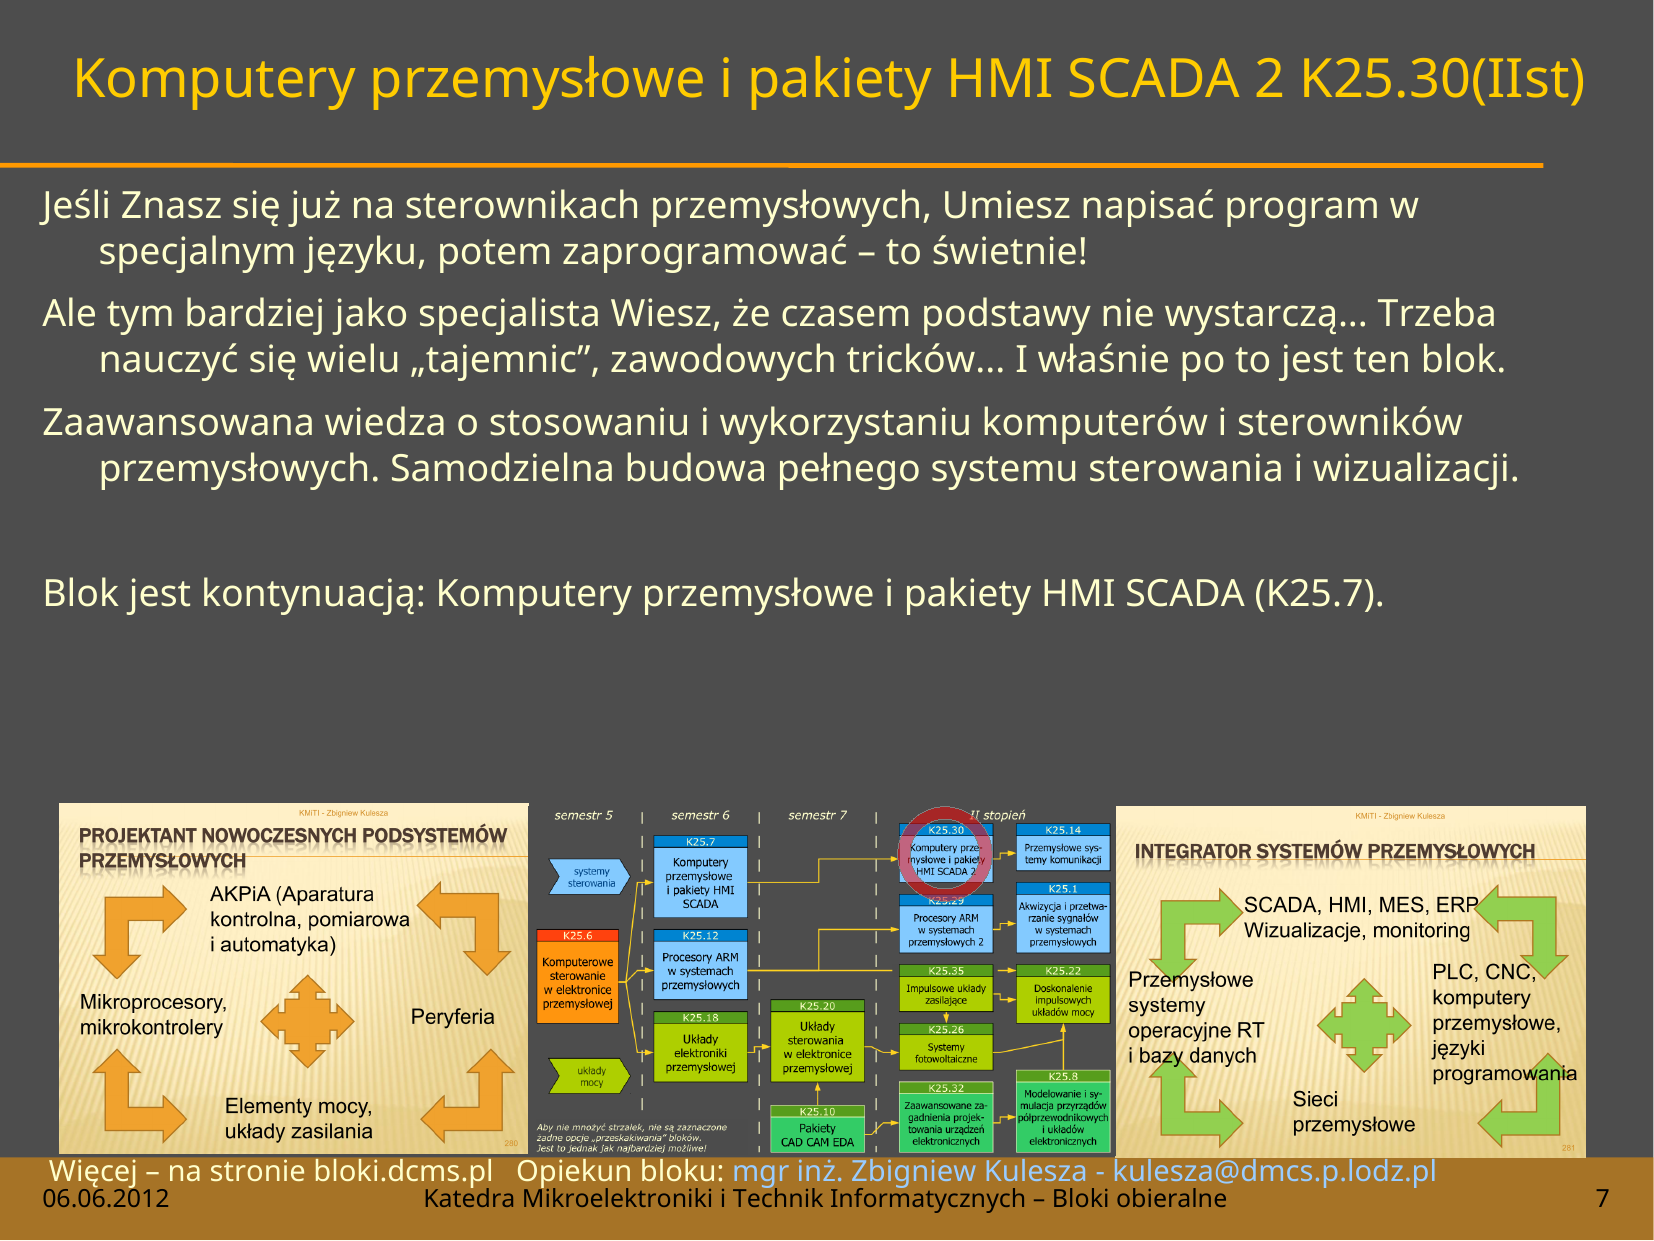

# Komputery przemysłowe i pakiety HMI SCADA 2 K25.30(IIst)
Jeśli Znasz się już na sterownikach przemysłowych, Umiesz napisać program w specjalnym języku, potem zaprogramować – to świetnie!
Ale tym bardziej jako specjalista Wiesz, że czasem podstawy nie wystarczą... Trzeba nauczyć się wielu „tajemnic”, zawodowych tricków... I właśnie po to jest ten blok.
Zaawansowana wiedza o stosowaniu i wykorzystaniu komputerów i sterowników przemysłowych. Samodzielna budowa pełnego systemu sterowania i wizualizacji.
Blok jest kontynuacją: Komputery przemysłowe i pakiety HMI SCADA (K25.7).
Więcej – na stronie bloki.dcms.pl Opiekun bloku: mgr inż. Zbigniew Kulesza - kulesza@dmcs.p.lodz.pl
06.06.2012
Katedra Mikroelektroniki i Technik Informatycznych – Bloki obieralne
7